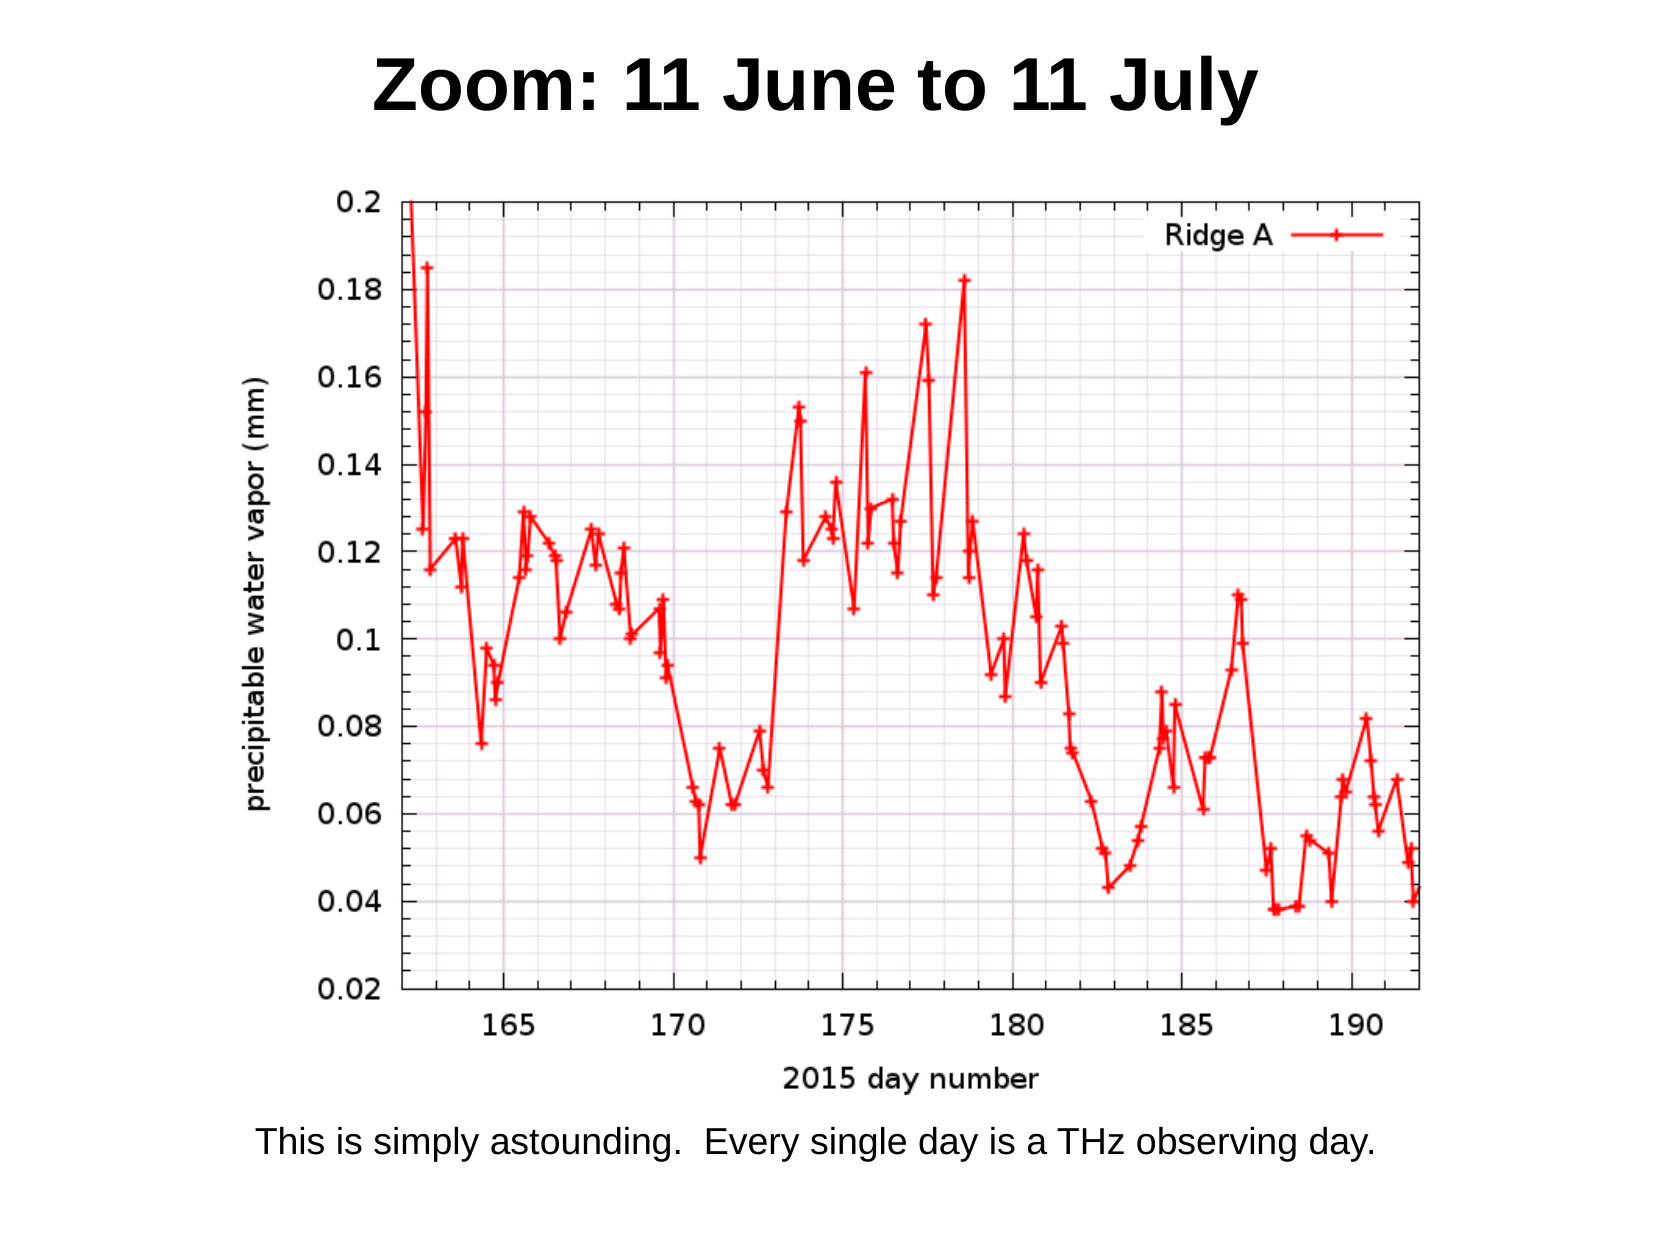

# Zoom: 11 June to 11 July
This is simply astounding. Every single day is a THz observing day.